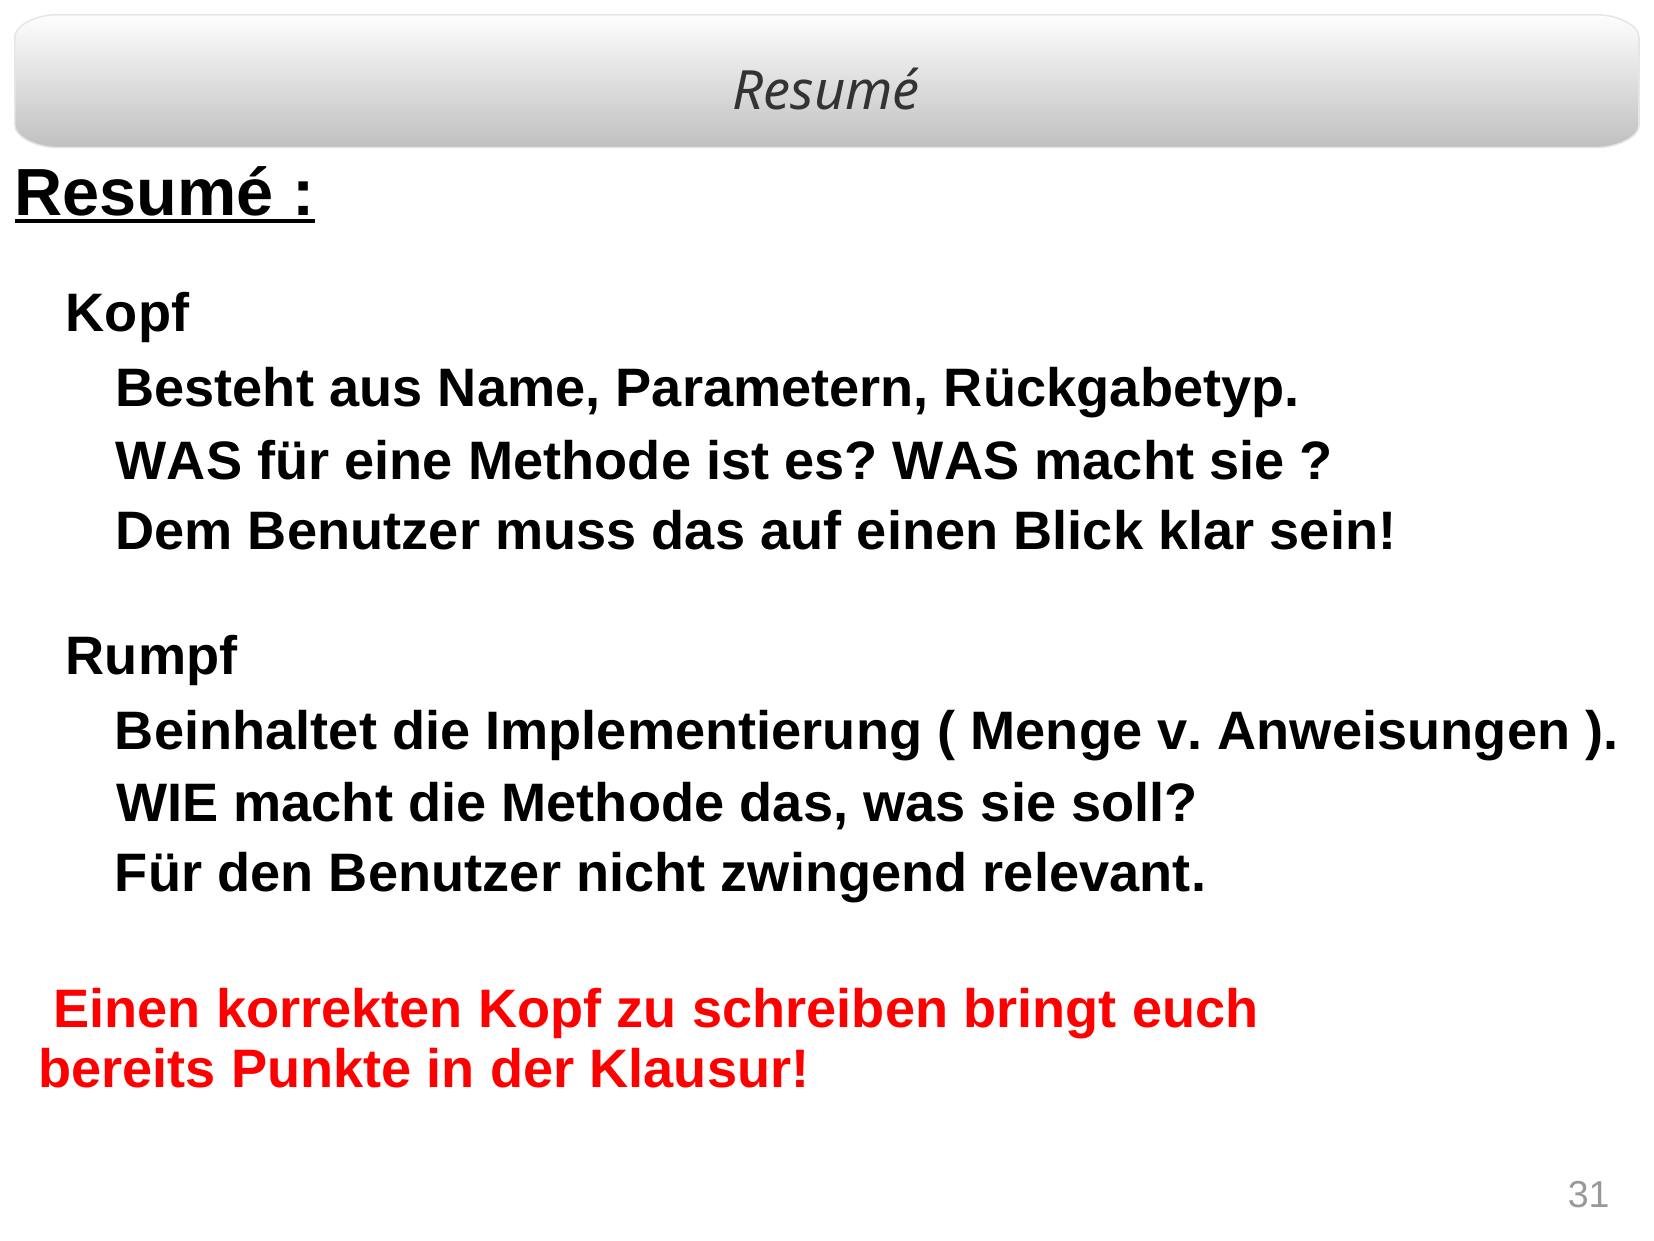

# Resumé
Resumé :
 Kopf
 Besteht aus Name, Parametern, Rückgabetyp.
 WAS für eine Methode ist es? WAS macht sie ?
 Dem Benutzer muss das auf einen Blick klar sein!
 Rumpf
 Beinhaltet die Implementierung ( Menge v. Anweisungen ).
 WIE macht die Methode das, was sie soll?
 Für den Benutzer nicht zwingend relevant.
 Einen korrekten Kopf zu schreiben bringt euch bereits Punkte in der Klausur!